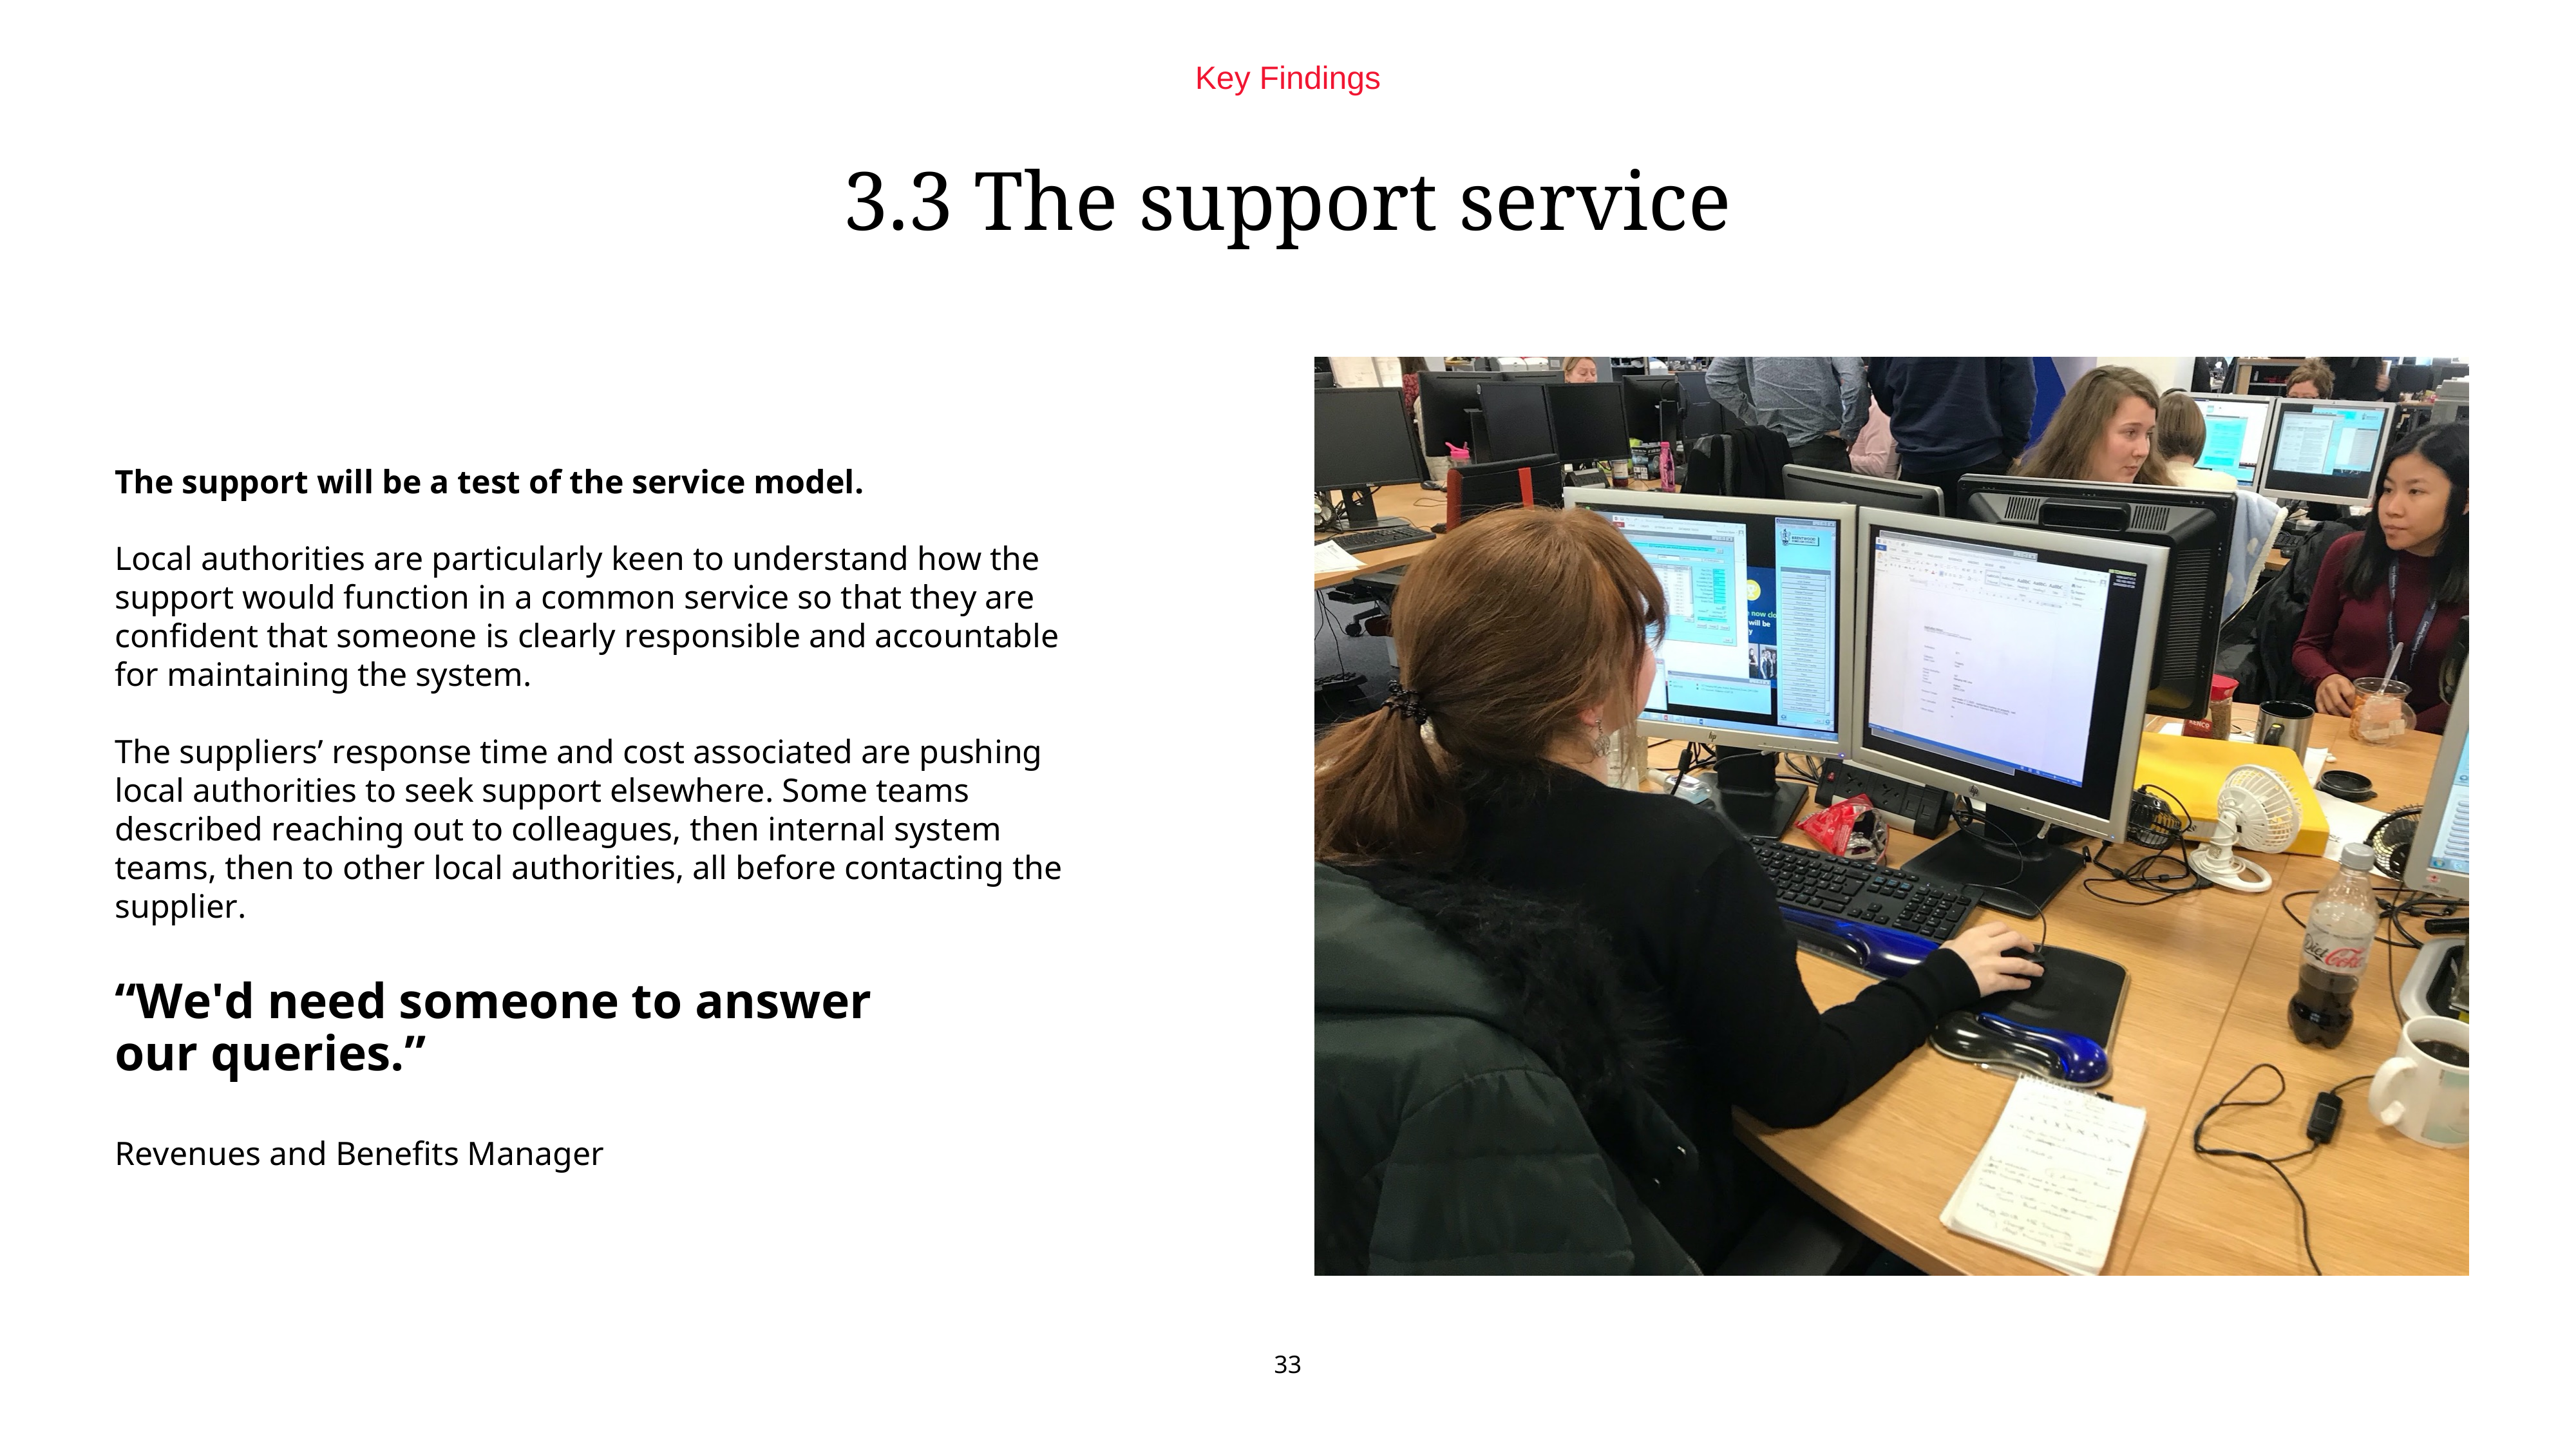

Key Findings
3.3 The support service
The support will be a test of the service model.
Local authorities are particularly keen to understand how the support would function in a common service so that they are confident that someone is clearly responsible and accountable for maintaining the system.
The suppliers’ response time and cost associated are pushing local authorities to seek support elsewhere. Some teams described reaching out to colleagues, then internal system teams, then to other local authorities, all before contacting the supplier.
“We'd need someone to answer
our queries.”
Revenues and Benefits Manager